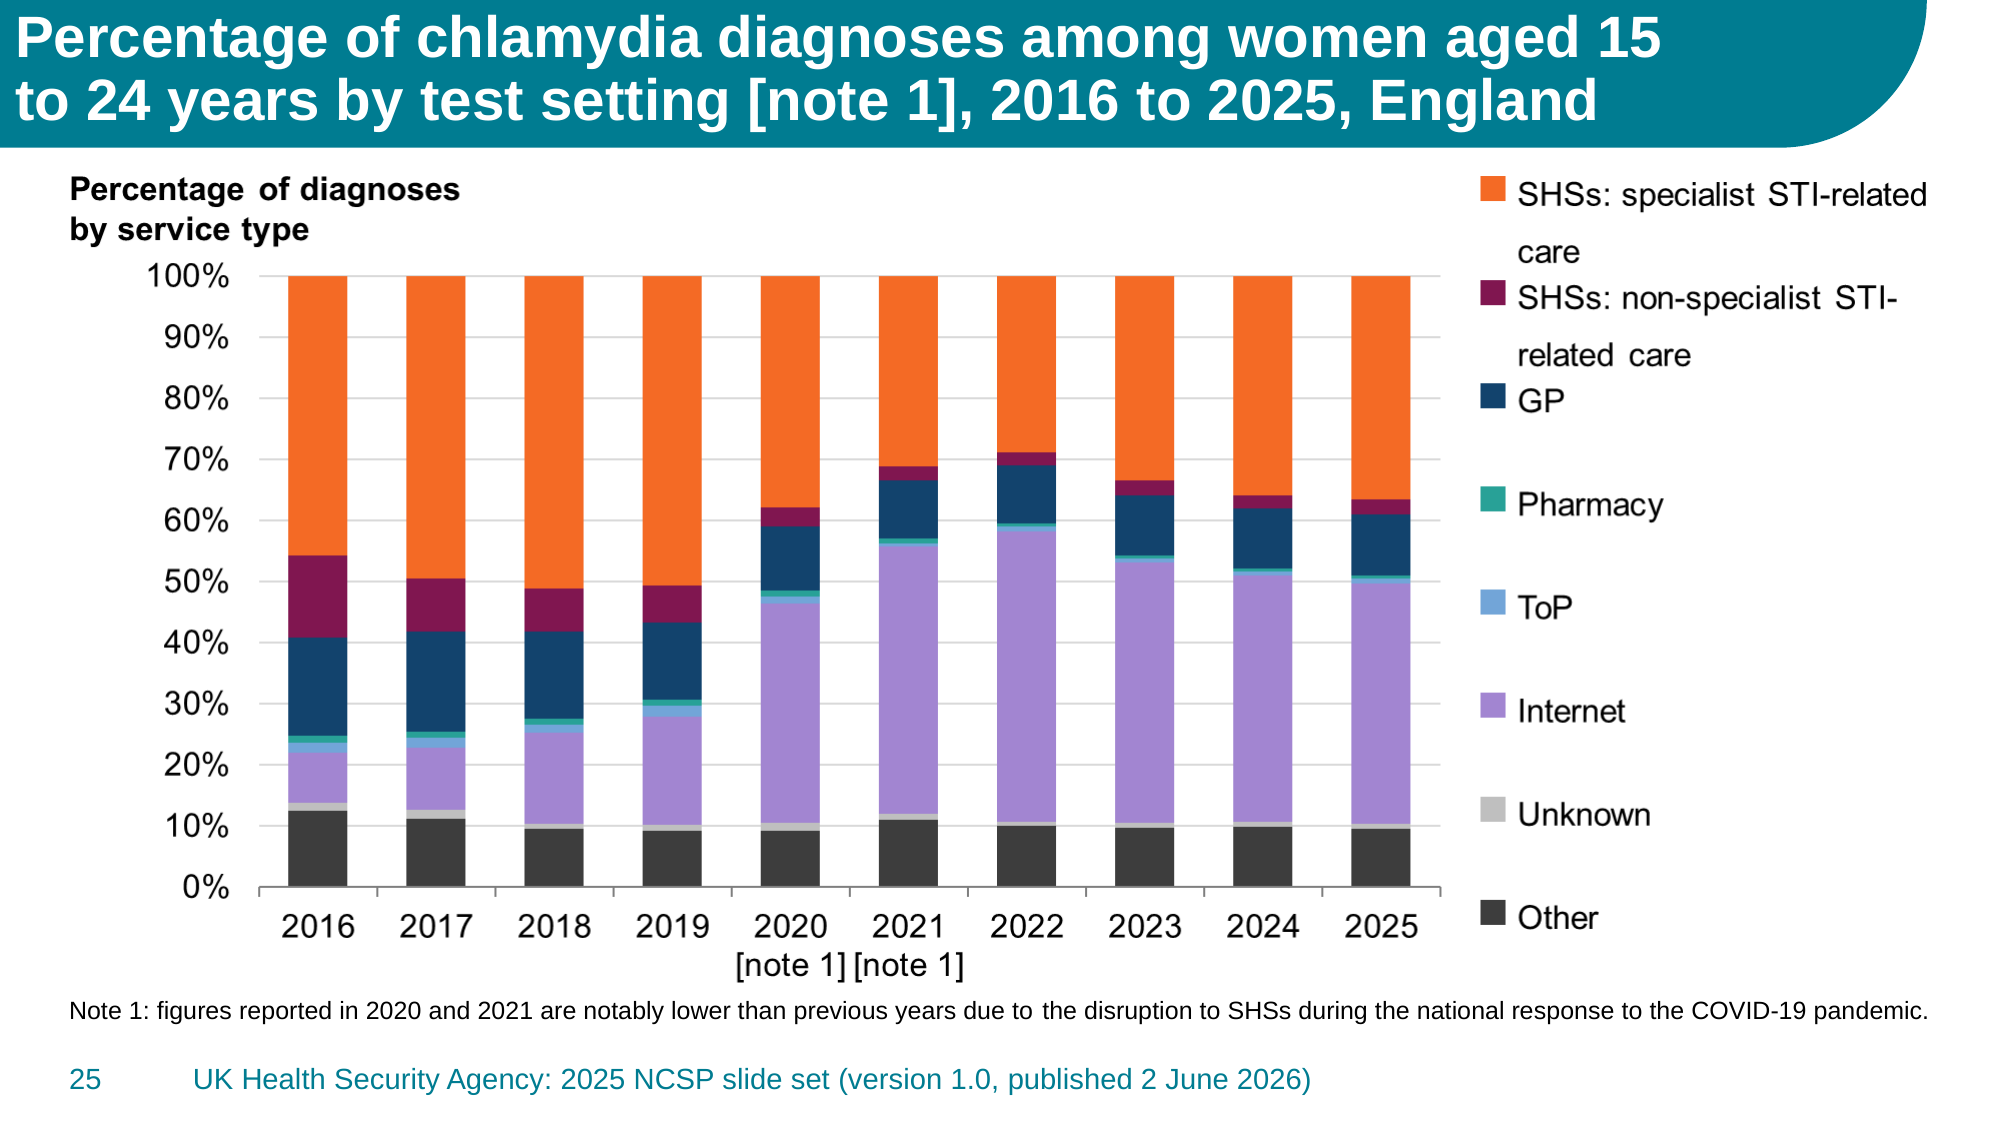

# Percentage of chlamydia diagnoses among women aged 15 to 24 years by test setting [note 1], 2016 to 2025, England
Note 1: figures reported in 2020 and 2021 are notably lower than previous years due to the disruption to SHSs during the national response to the COVID-19 pandemic.
21